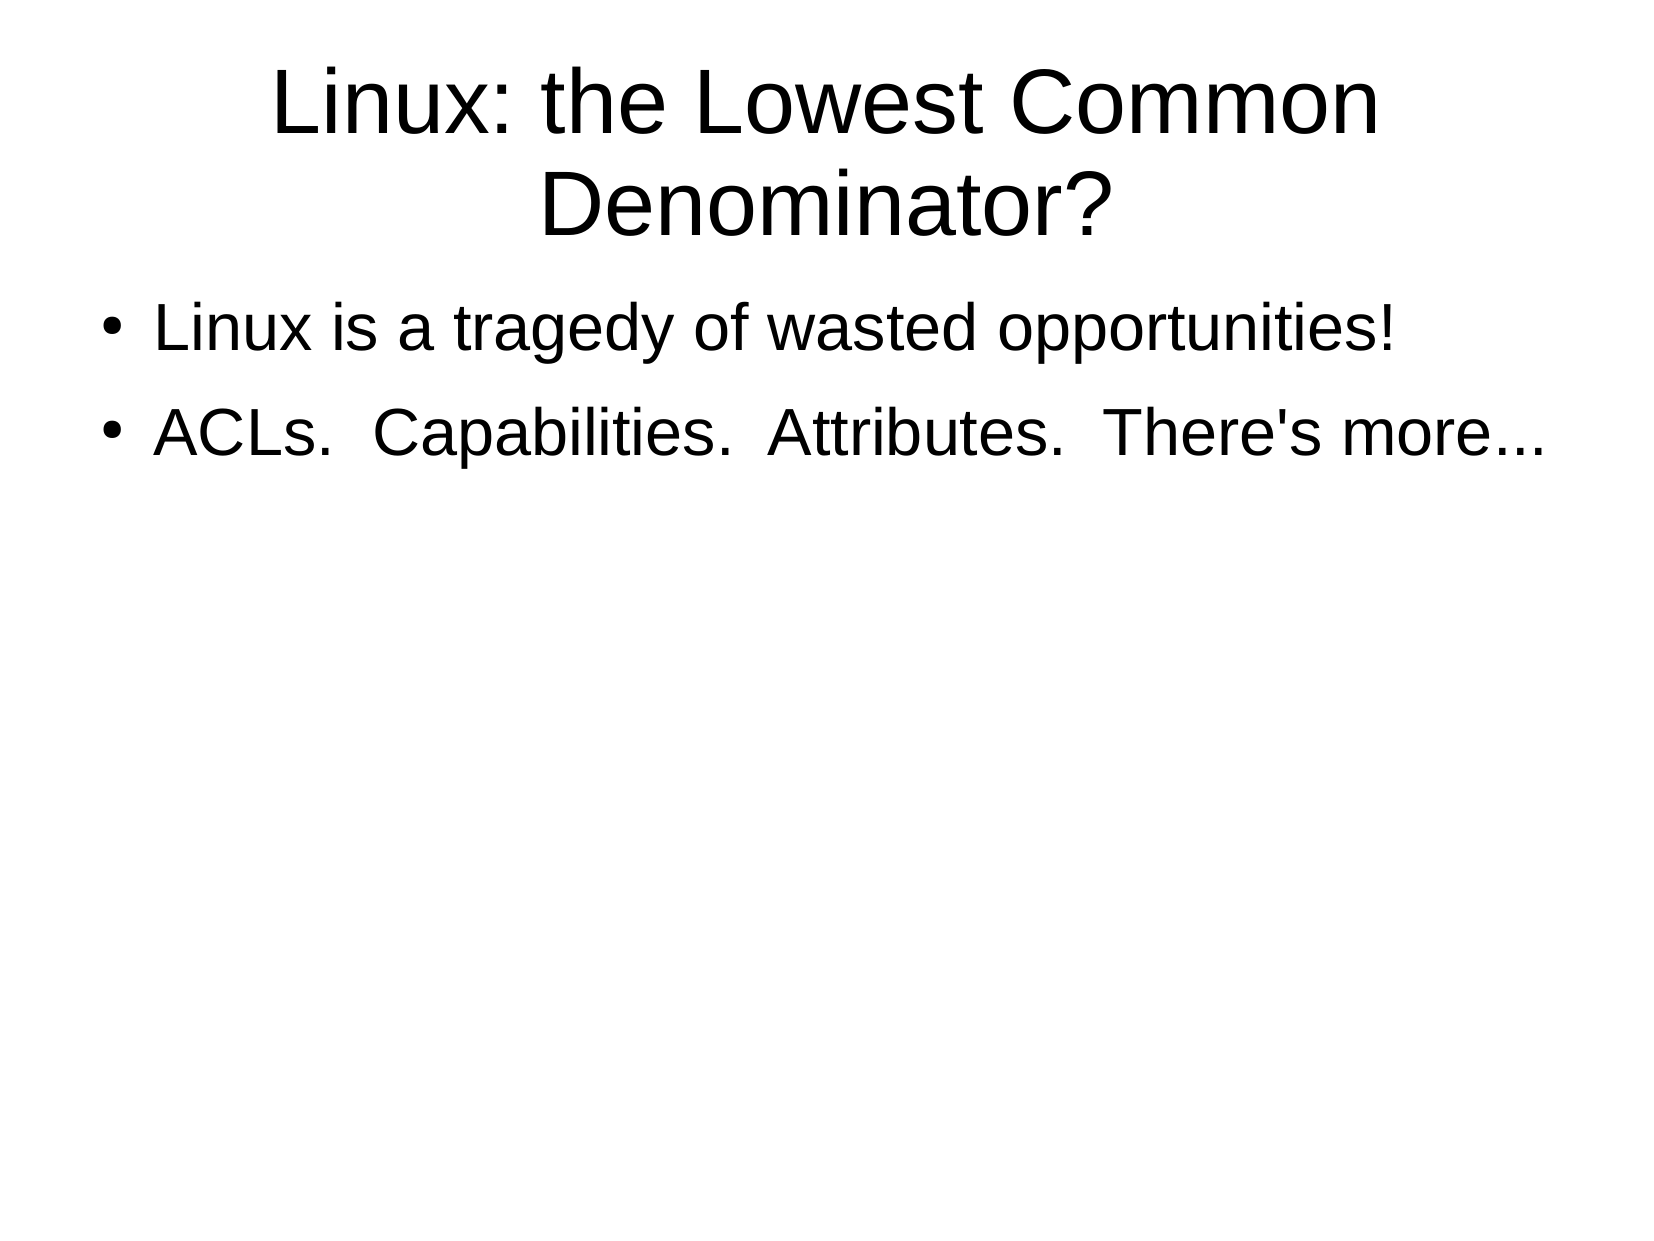

# Linux: the Lowest Common Denominator?
Linux is a tragedy of wasted opportunities!
ACLs. Capabilities. Attributes. There's more...